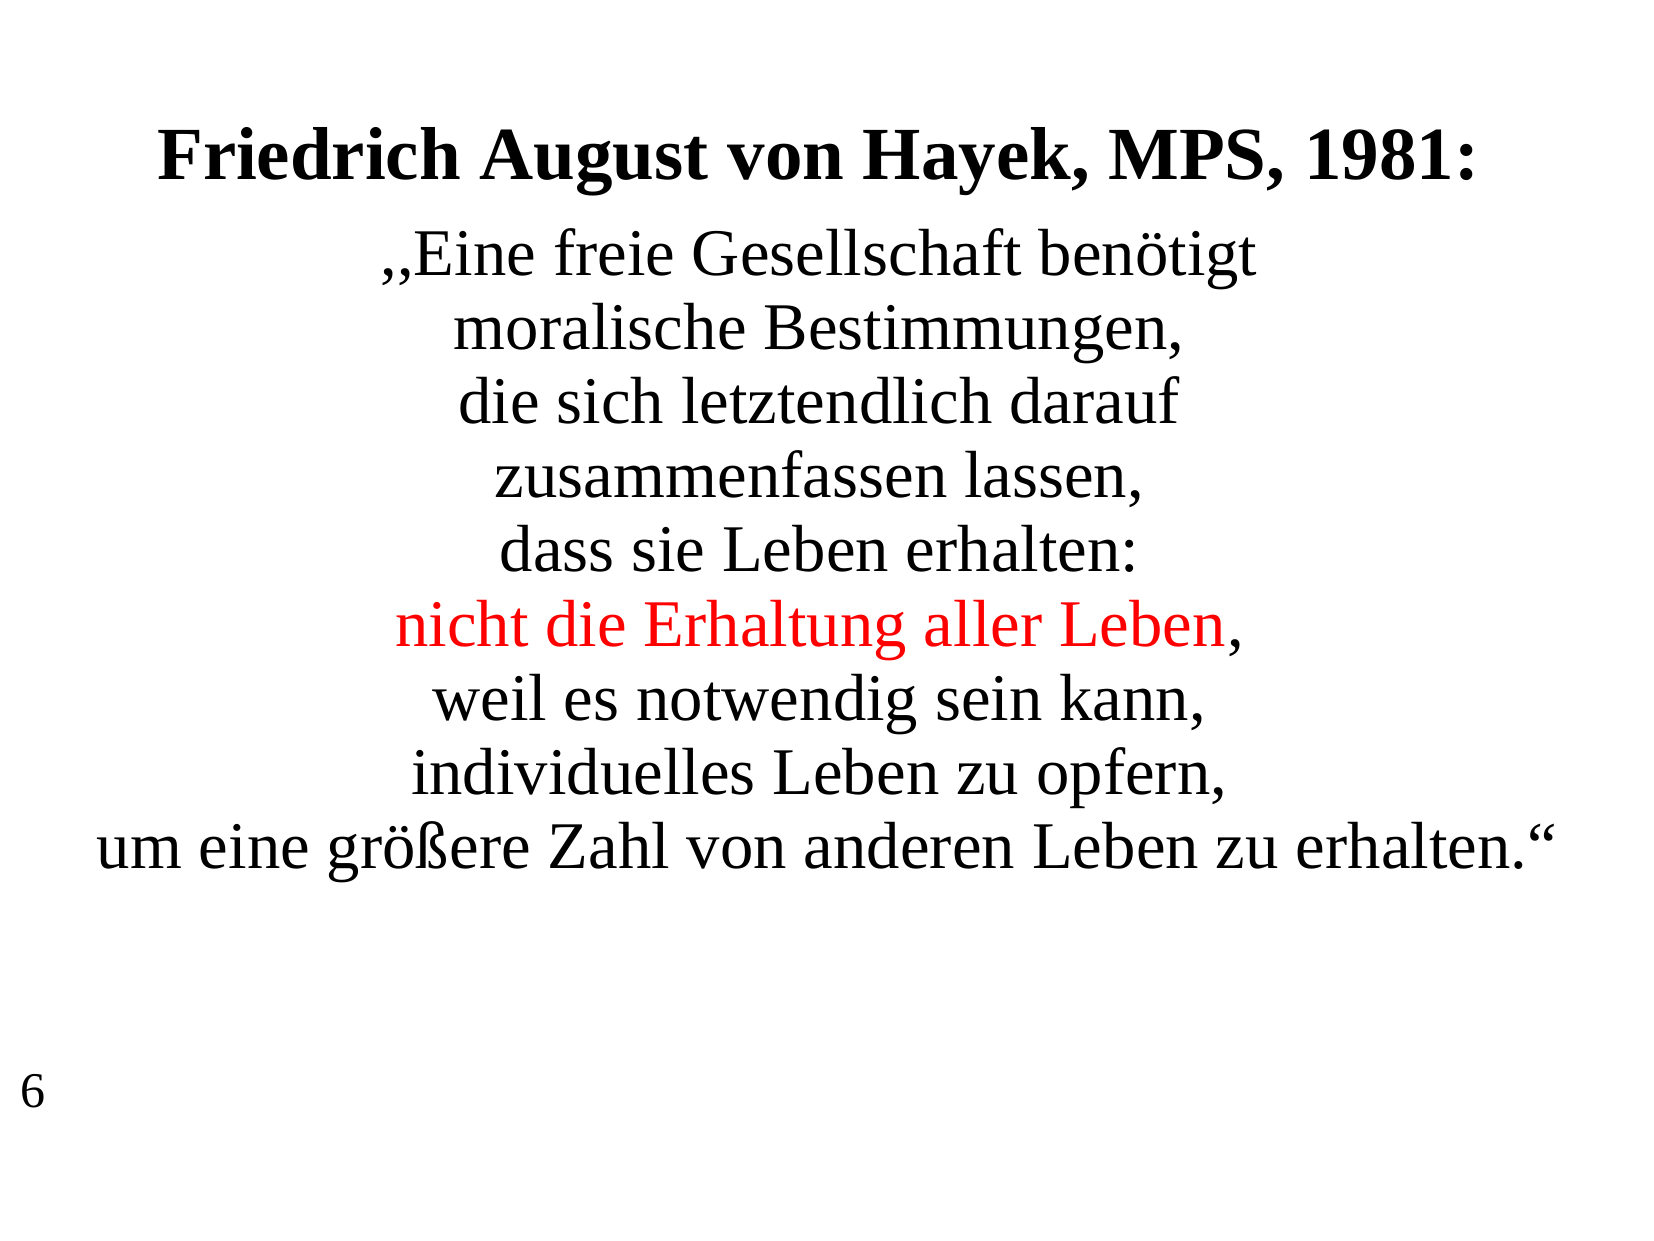

Friedrich August von Hayek, MPS, 1981:
,,Eine freie Gesellschaft benötigt
moralische Bestimmungen,
die sich letztendlich darauf
zusammenfassen lassen,
dass sie Leben erhalten:
nicht die Erhaltung aller Leben,
weil es notwendig sein kann,
individuelles Leben zu opfern,
um eine größere Zahl von anderen Leben zu erhalten.“